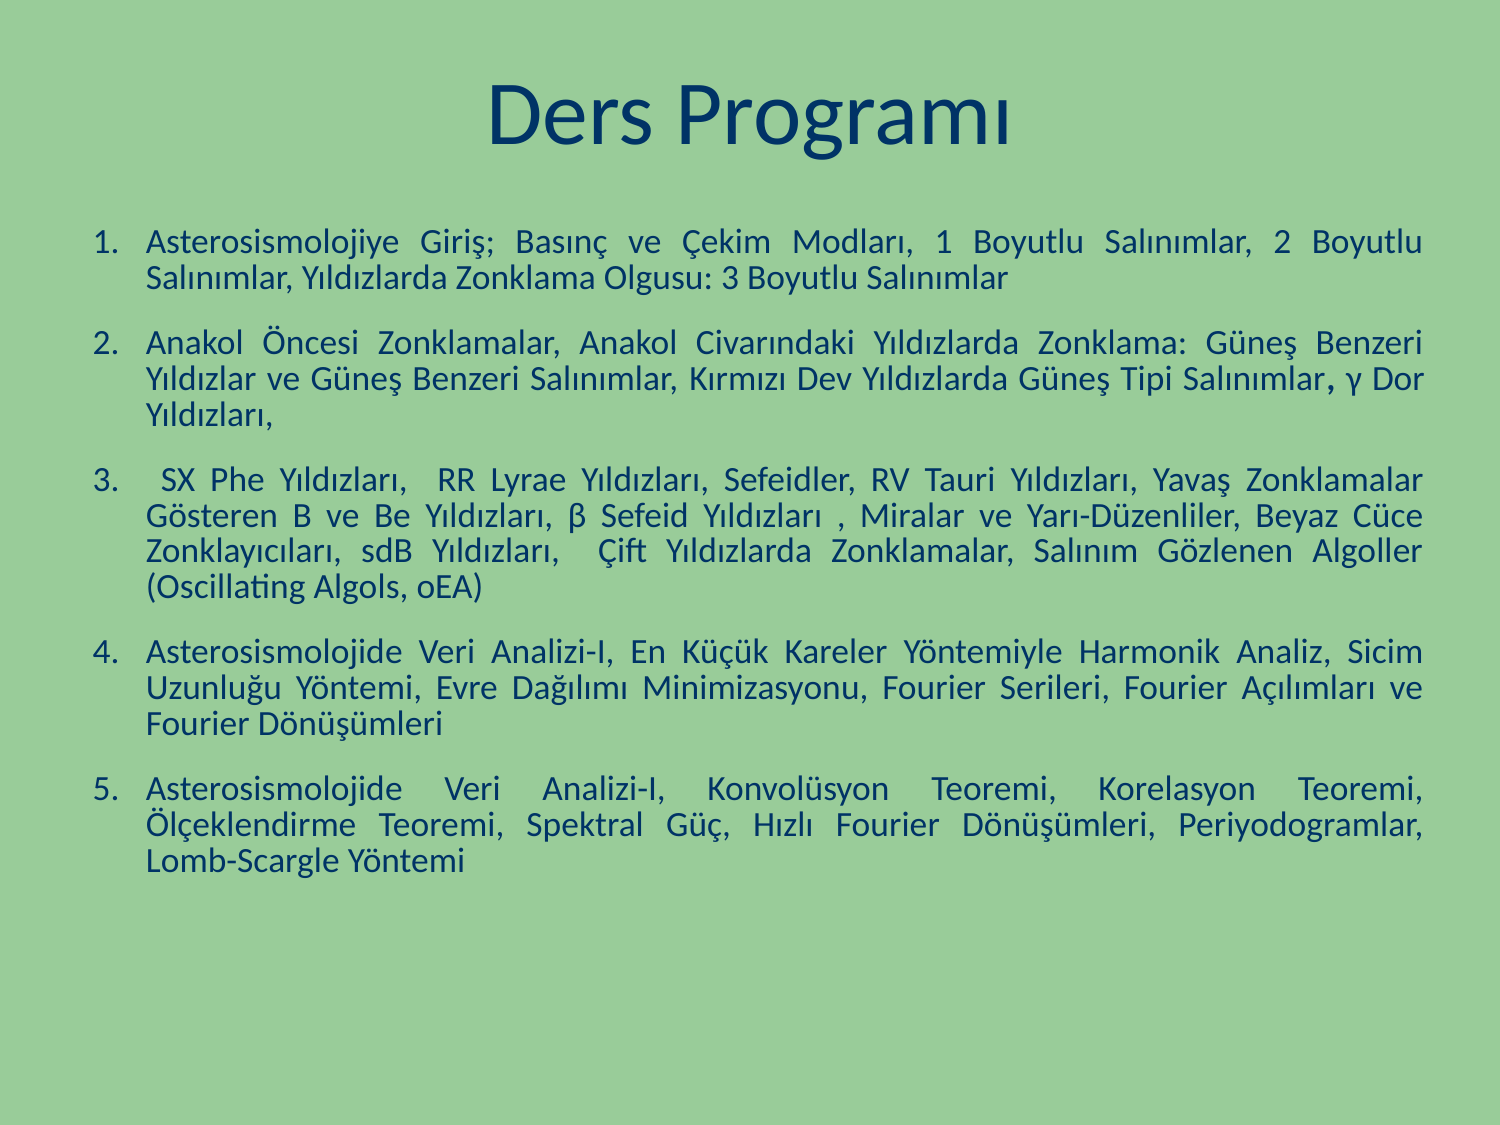

# Ders Programı
Asterosismolojiye Giriş; Basınç ve Çekim Modları, 1 Boyutlu Salınımlar, 2 Boyutlu Salınımlar, Yıldızlarda Zonklama Olgusu: 3 Boyutlu Salınımlar
Anakol Öncesi Zonklamalar, Anakol Civarındaki Yıldızlarda Zonklama: Güneş Benzeri Yıldızlar ve Güneş Benzeri Salınımlar, Kırmızı Dev Yıldızlarda Güneş Tipi Salınımlar, γ Dor Yıldızları,
 SX Phe Yıldızları, RR Lyrae Yıldızları, Sefeidler, RV Tauri Yıldızları, Yavaş Zonklamalar Gösteren B ve Be Yıldızları, β Sefeid Yıldızları , Miralar ve Yarı-Düzenliler, Beyaz Cüce Zonklayıcıları, sdB Yıldızları, Çift Yıldızlarda Zonklamalar, Salınım Gözlenen Algoller (Oscillating Algols, oEA)
Asterosismolojide Veri Analizi-I, En Küçük Kareler Yöntemiyle Harmonik Analiz, Sicim Uzunluğu Yöntemi, Evre Dağılımı Minimizasyonu, Fourier Serileri, Fourier Açılımları ve Fourier Dönüşümleri
Asterosismolojide Veri Analizi-I, Konvolüsyon Teoremi, Korelasyon Teoremi, Ölçeklendirme Teoremi, Spektral Güç, Hızlı Fourier Dönüşümleri, Periyodogramlar, Lomb-Scargle Yöntemi